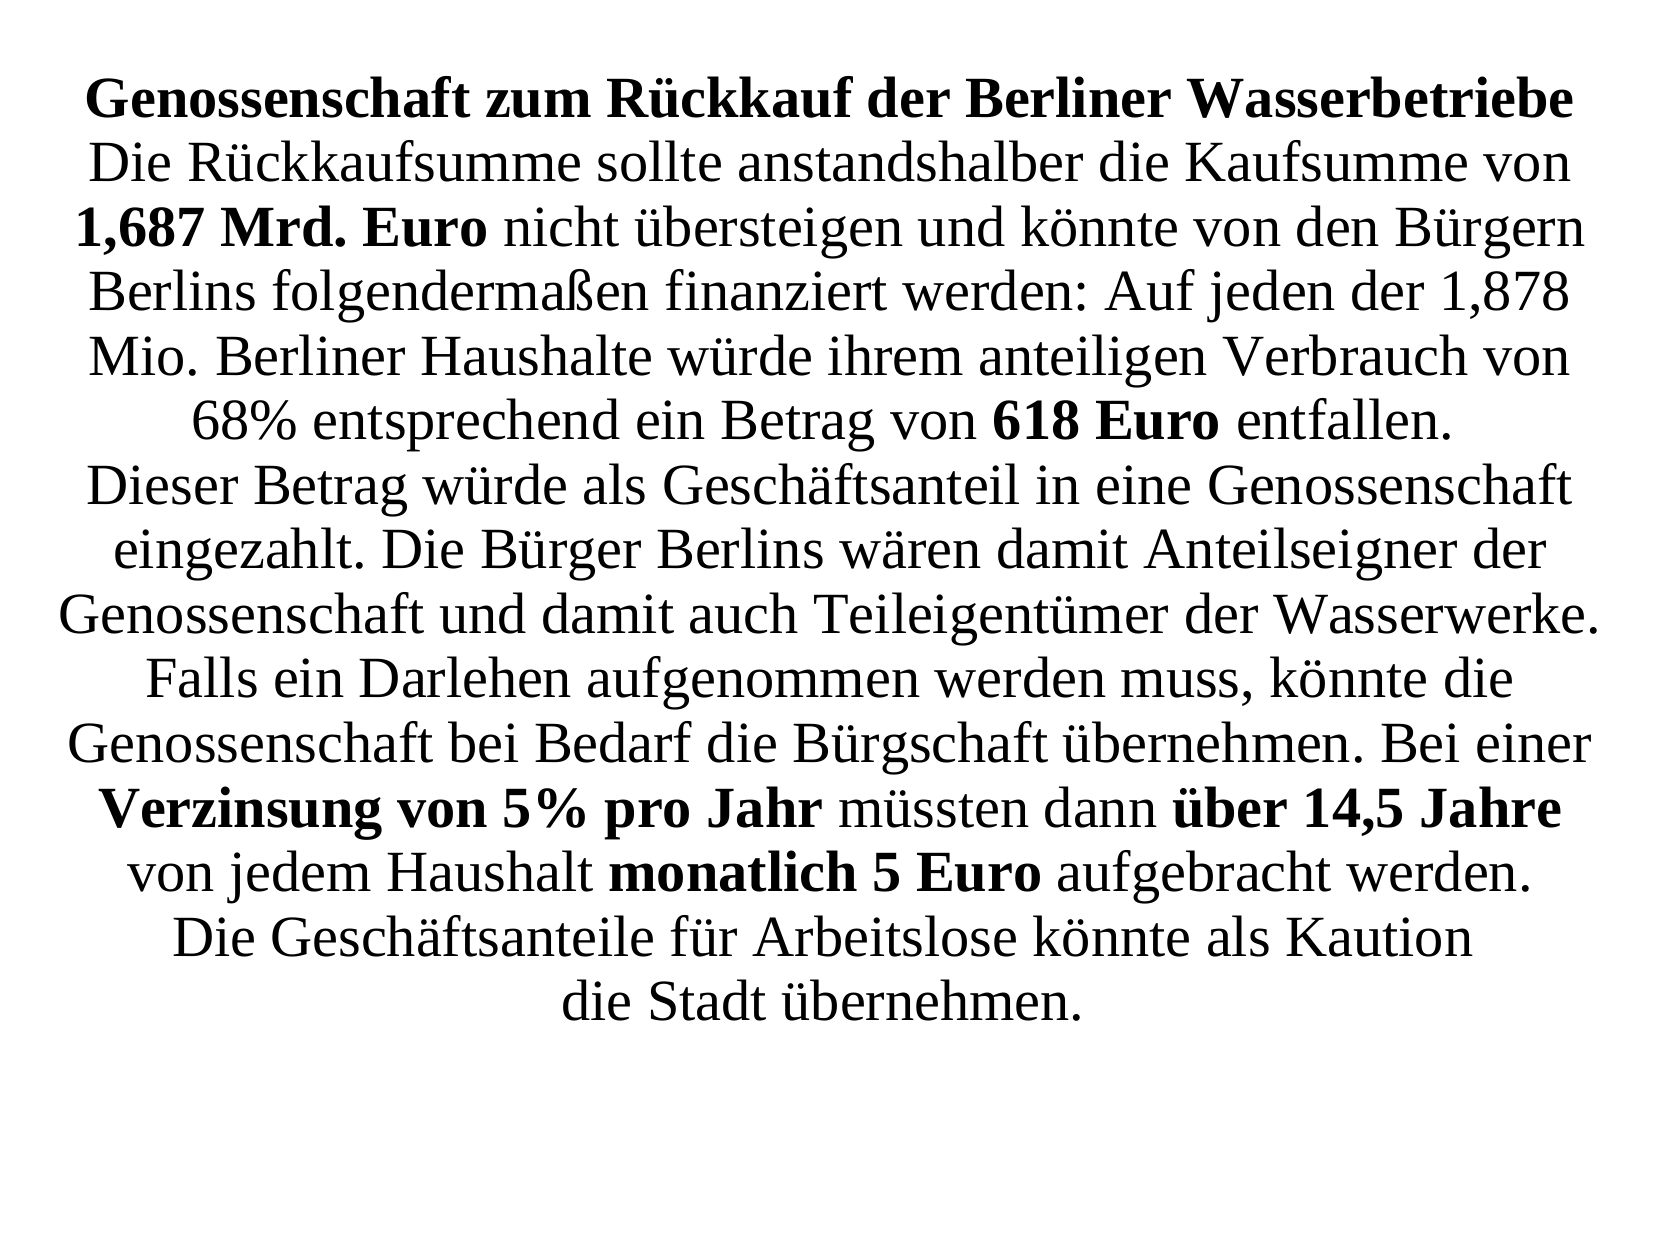

Genossenschaft zum Rückkauf der Berliner Wasserbetriebe
Die Rückkaufsumme sollte anstandshalber die Kaufsumme von 1,687 Mrd. Euro nicht übersteigen und könnte von den Bürgern Berlins folgendermaßen finanziert werden: Auf jeden der 1,878 Mio. Berliner Haushalte würde ihrem anteiligen Verbrauch von 68% entsprechend ein Betrag von 618 Euro entfallen.
Dieser Betrag würde als Geschäftsanteil in eine Genossenschaft eingezahlt. Die Bürger Berlins wären damit Anteilseigner der Genossenschaft und damit auch Teileigentümer der Wasserwerke. Falls ein Darlehen aufgenommen werden muss, könnte die Genossenschaft bei Bedarf die Bürgschaft übernehmen. Bei einer Verzinsung von 5% pro Jahr müssten dann über 14,5 Jahre von jedem Haushalt monatlich 5 Euro aufgebracht werden.
Die Geschäftsanteile für Arbeitslose könnte als Kaution
die Stadt übernehmen.